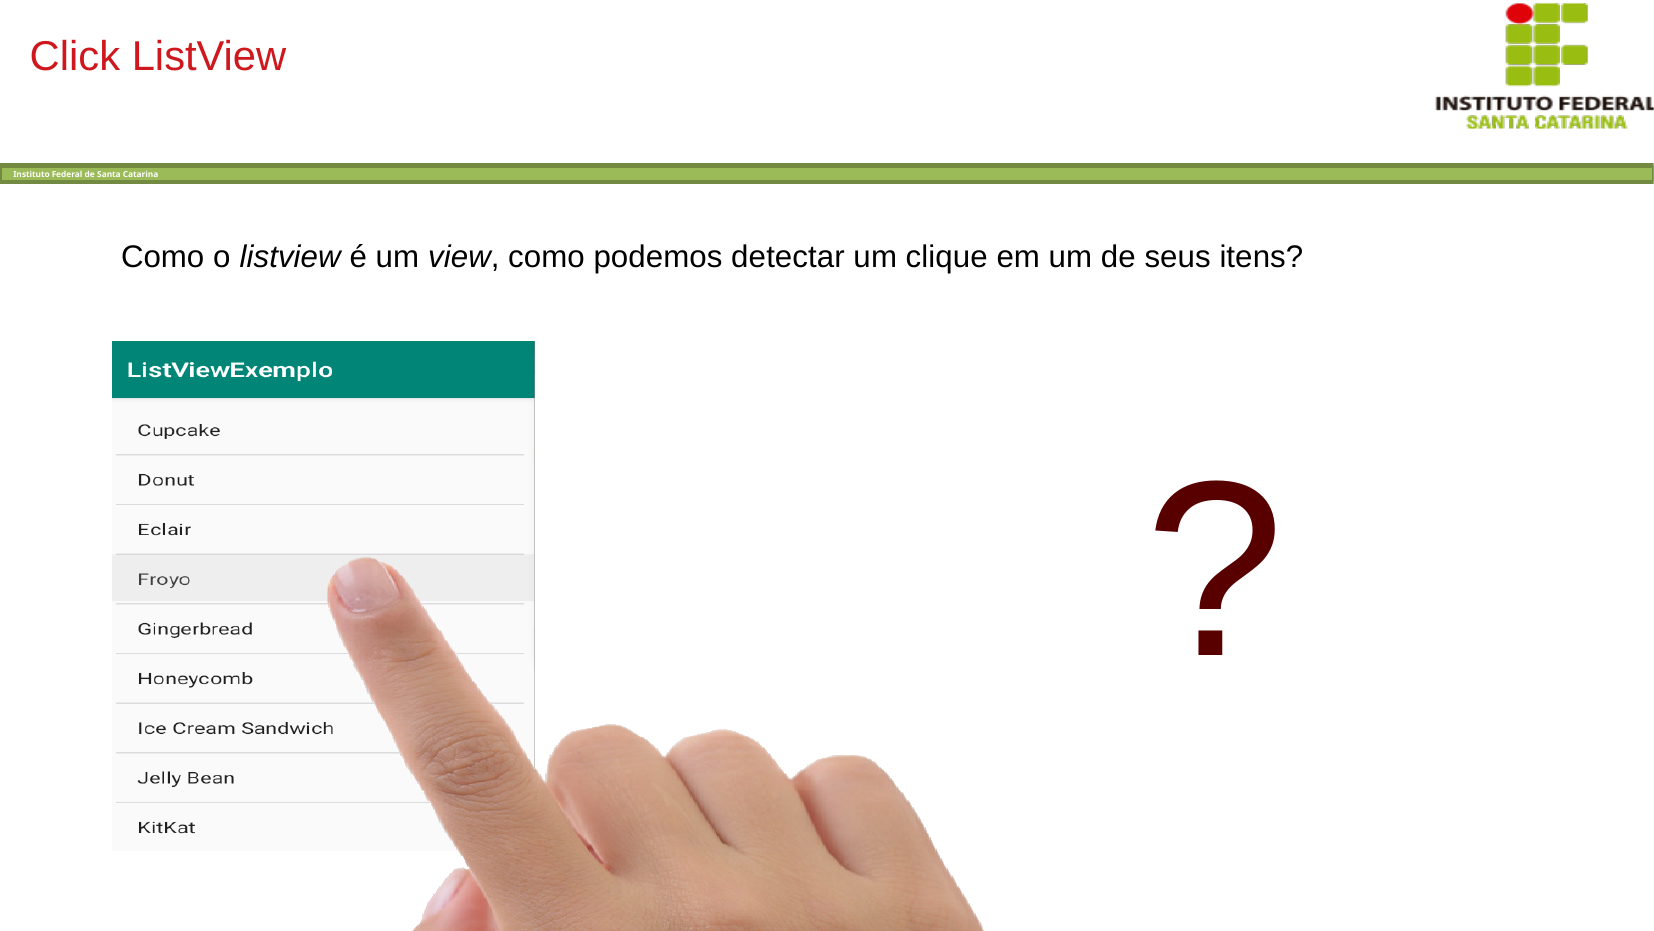

# Click ListView
Como o listview é um view, como podemos detectar um clique em um de seus itens?
?